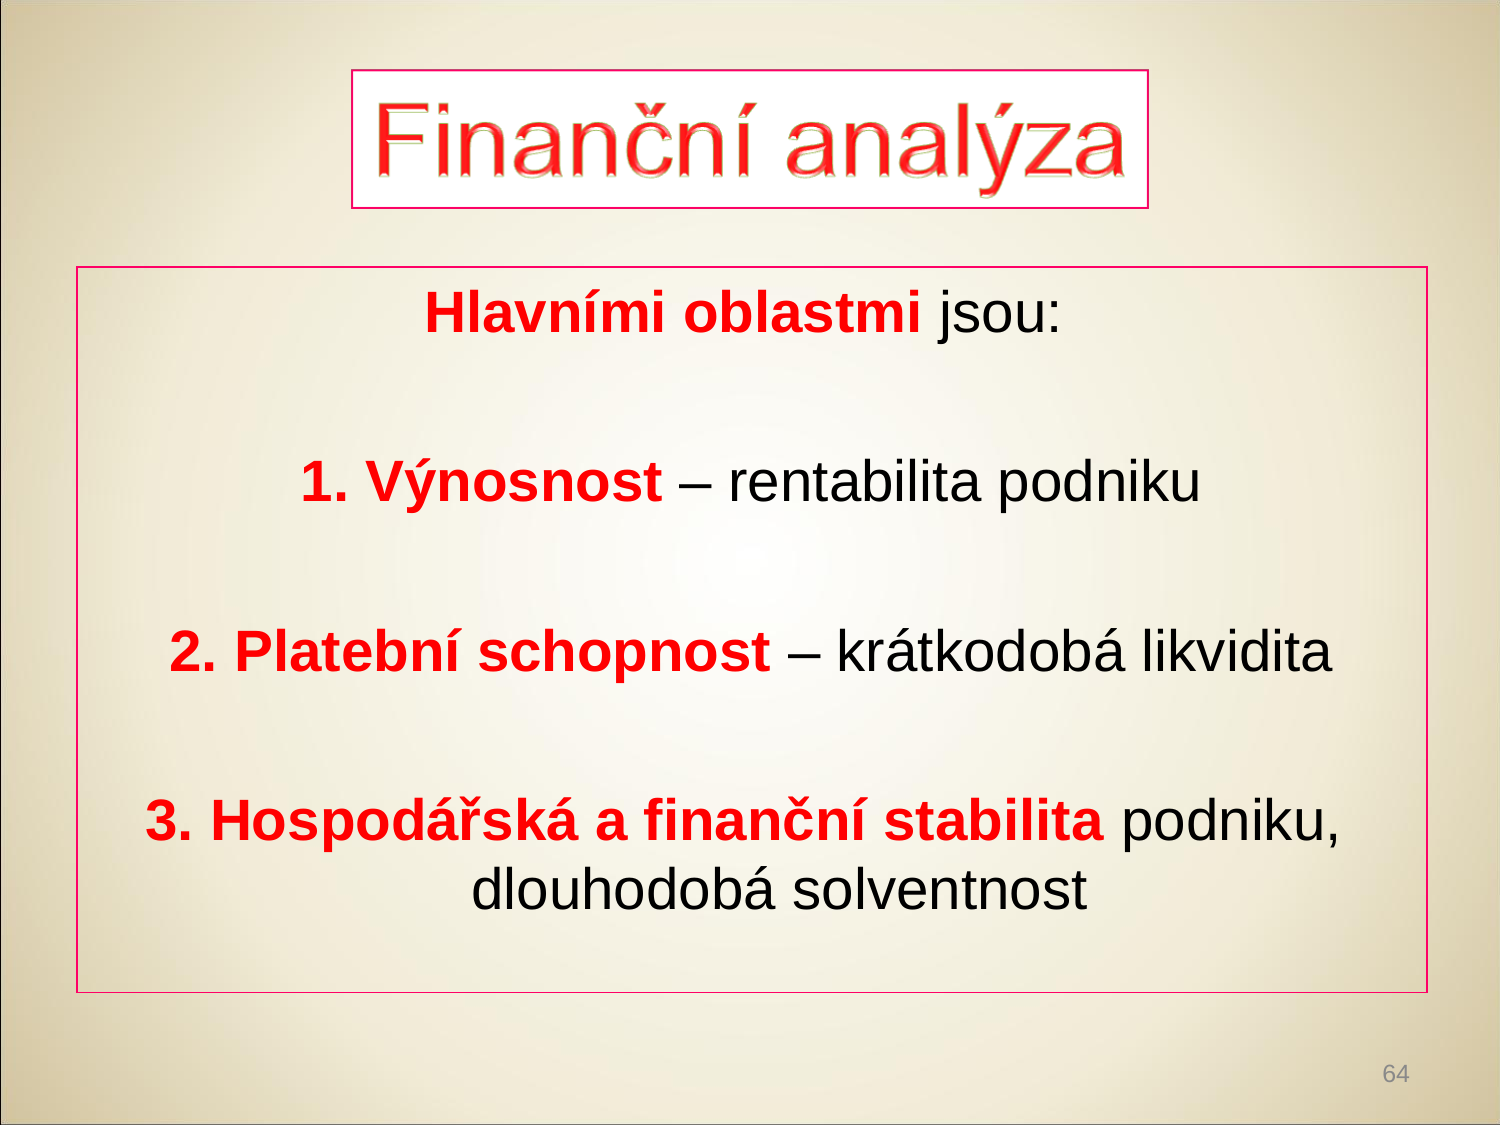

# Hlavními oblastmi jsou:
1. Výnosnost ‒ rentabilita podniku
2. Platební schopnost ‒ krátkodobá likvidita
3. Hospodářská a finanční stabilita podniku, dlouhodobá solventnost